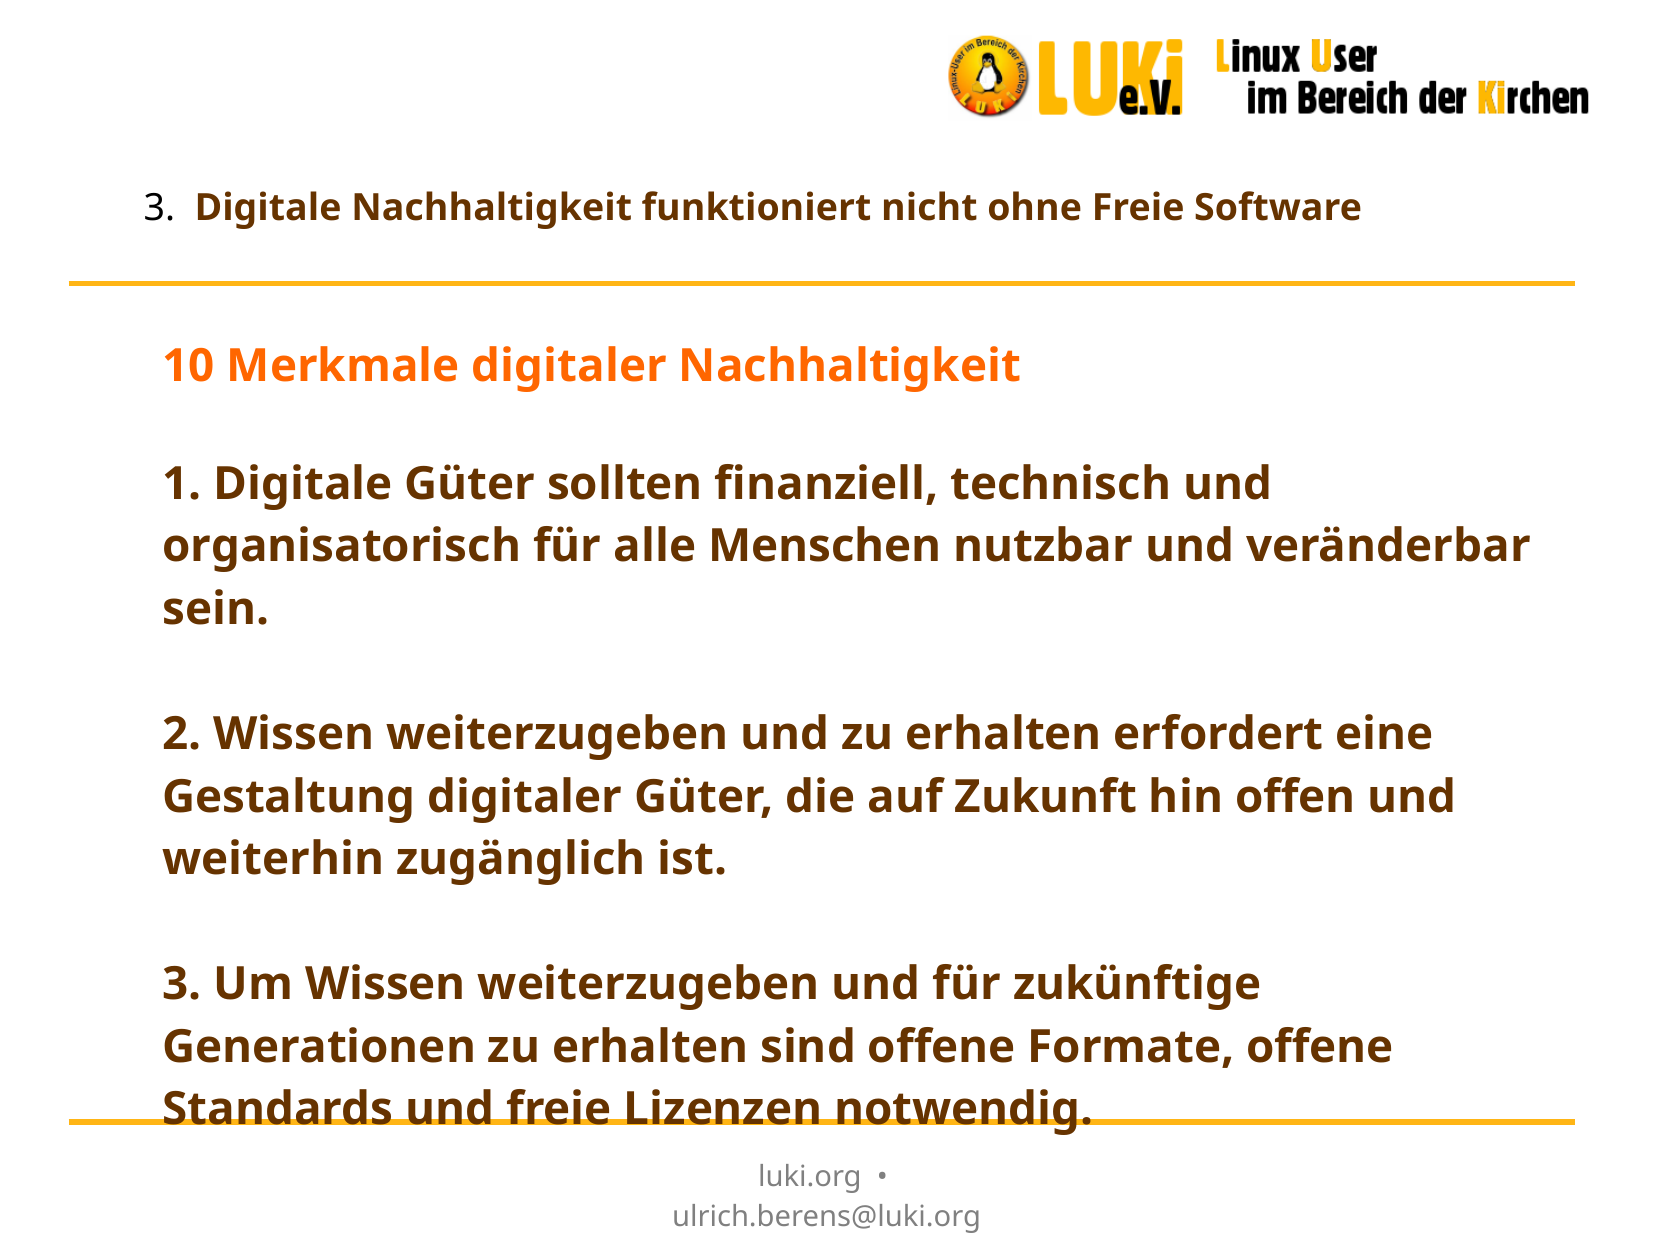

3. Digitale Nachhaltigkeit funktioniert nicht ohne Freie Software
10 Merkmale digitaler Nachhaltigkeit
1. Digitale Güter sollten finanziell, technisch und organisatorisch für alle Menschen nutzbar und veränderbar sein.
2. Wissen weiterzugeben und zu erhalten erfordert eine Gestaltung digitaler Güter, die auf Zukunft hin offen und weiterhin zugänglich ist.
3. Um Wissen weiterzugeben und für zukünftige Generationen zu erhalten sind offene Formate, offene Standards und freie Lizenzen notwendig.
luki.org • ulrich.berens@luki.org